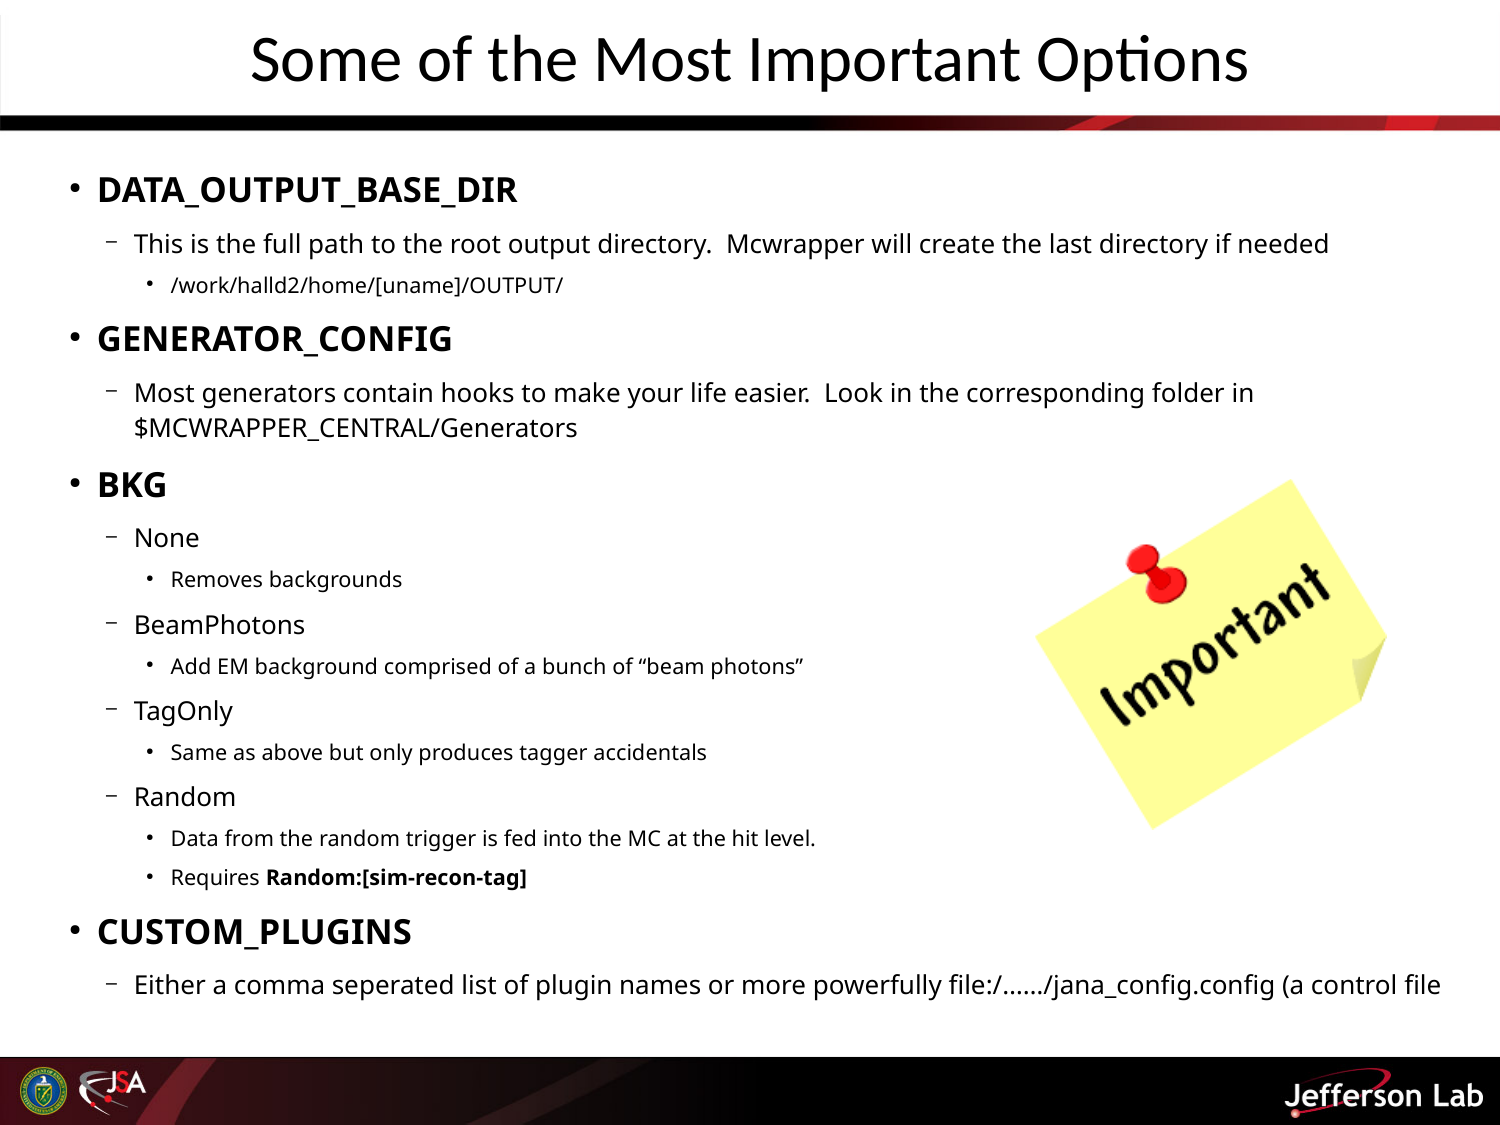

# Some of the Most Important Options
DATA_OUTPUT_BASE_DIR
This is the full path to the root output directory. Mcwrapper will create the last directory if needed
/work/halld2/home/[uname]/OUTPUT/
GENERATOR_CONFIG
Most generators contain hooks to make your life easier. Look in the corresponding folder in $MCWRAPPER_CENTRAL/Generators
BKG
None
Removes backgrounds
BeamPhotons
Add EM background comprised of a bunch of “beam photons”
TagOnly
Same as above but only produces tagger accidentals
Random
Data from the random trigger is fed into the MC at the hit level.
Requires Random:[sim-recon-tag]
CUSTOM_PLUGINS
Either a comma seperated list of plugin names or more powerfully file:/……/jana_config.config (a control file